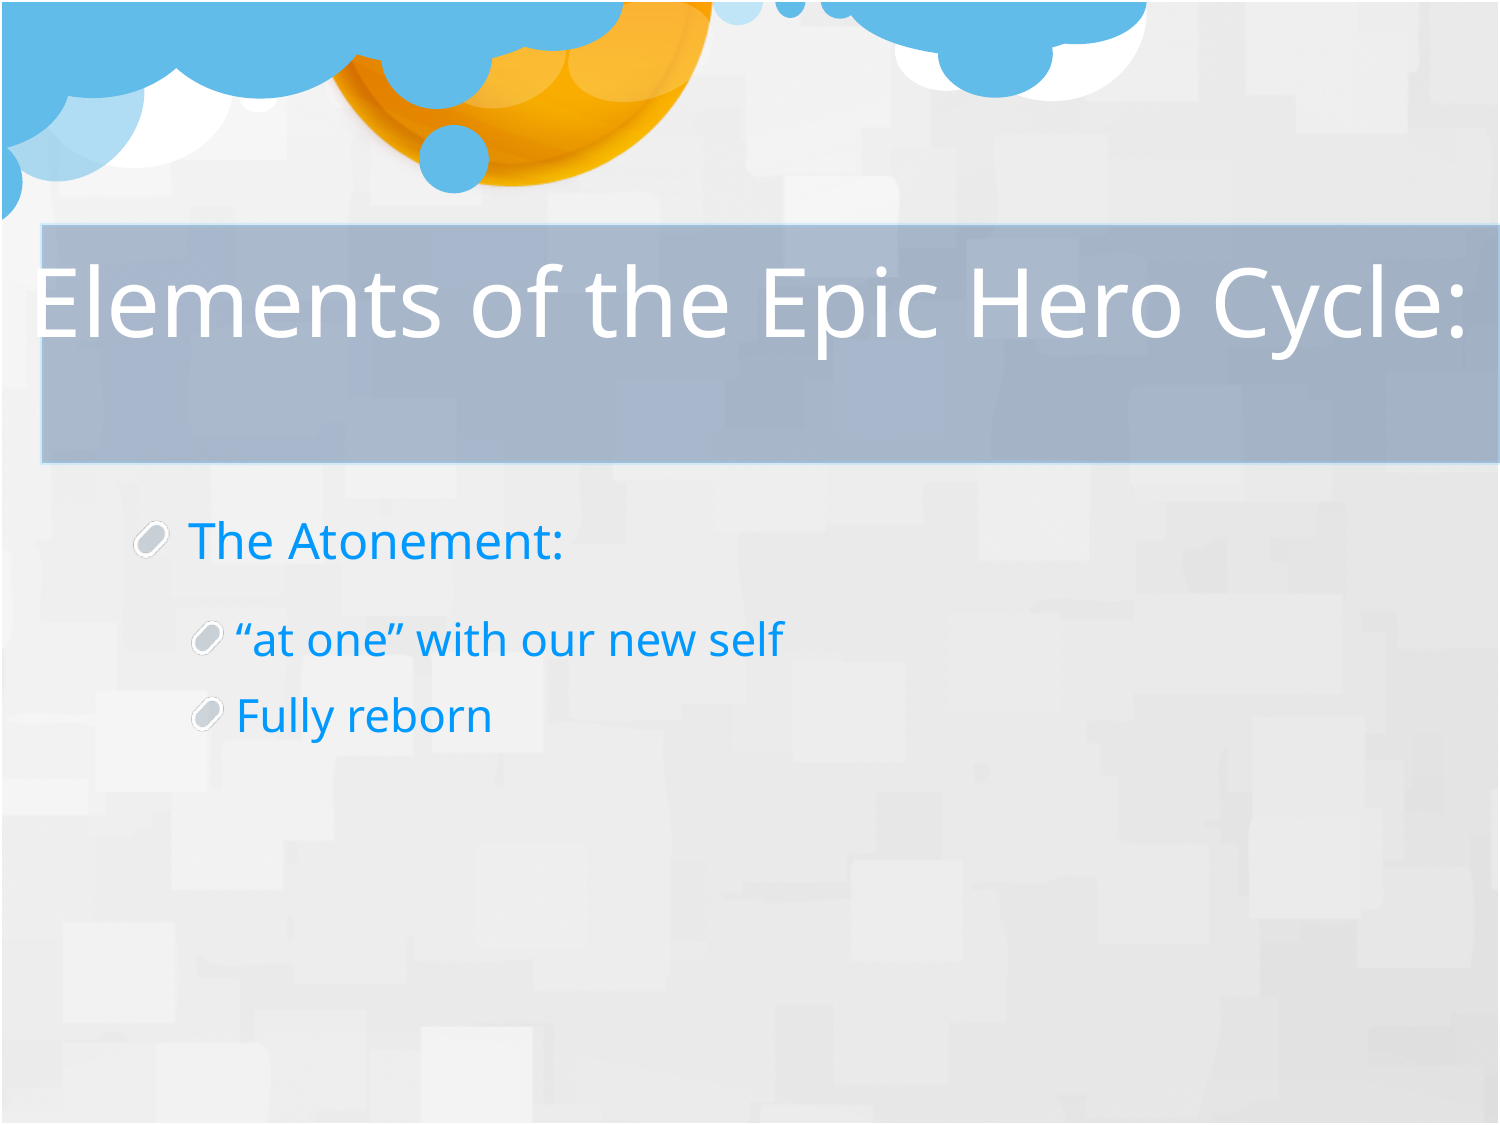

# Elements of the Epic Hero Cycle:
The Atonement:
“at one” with our new self
Fully reborn